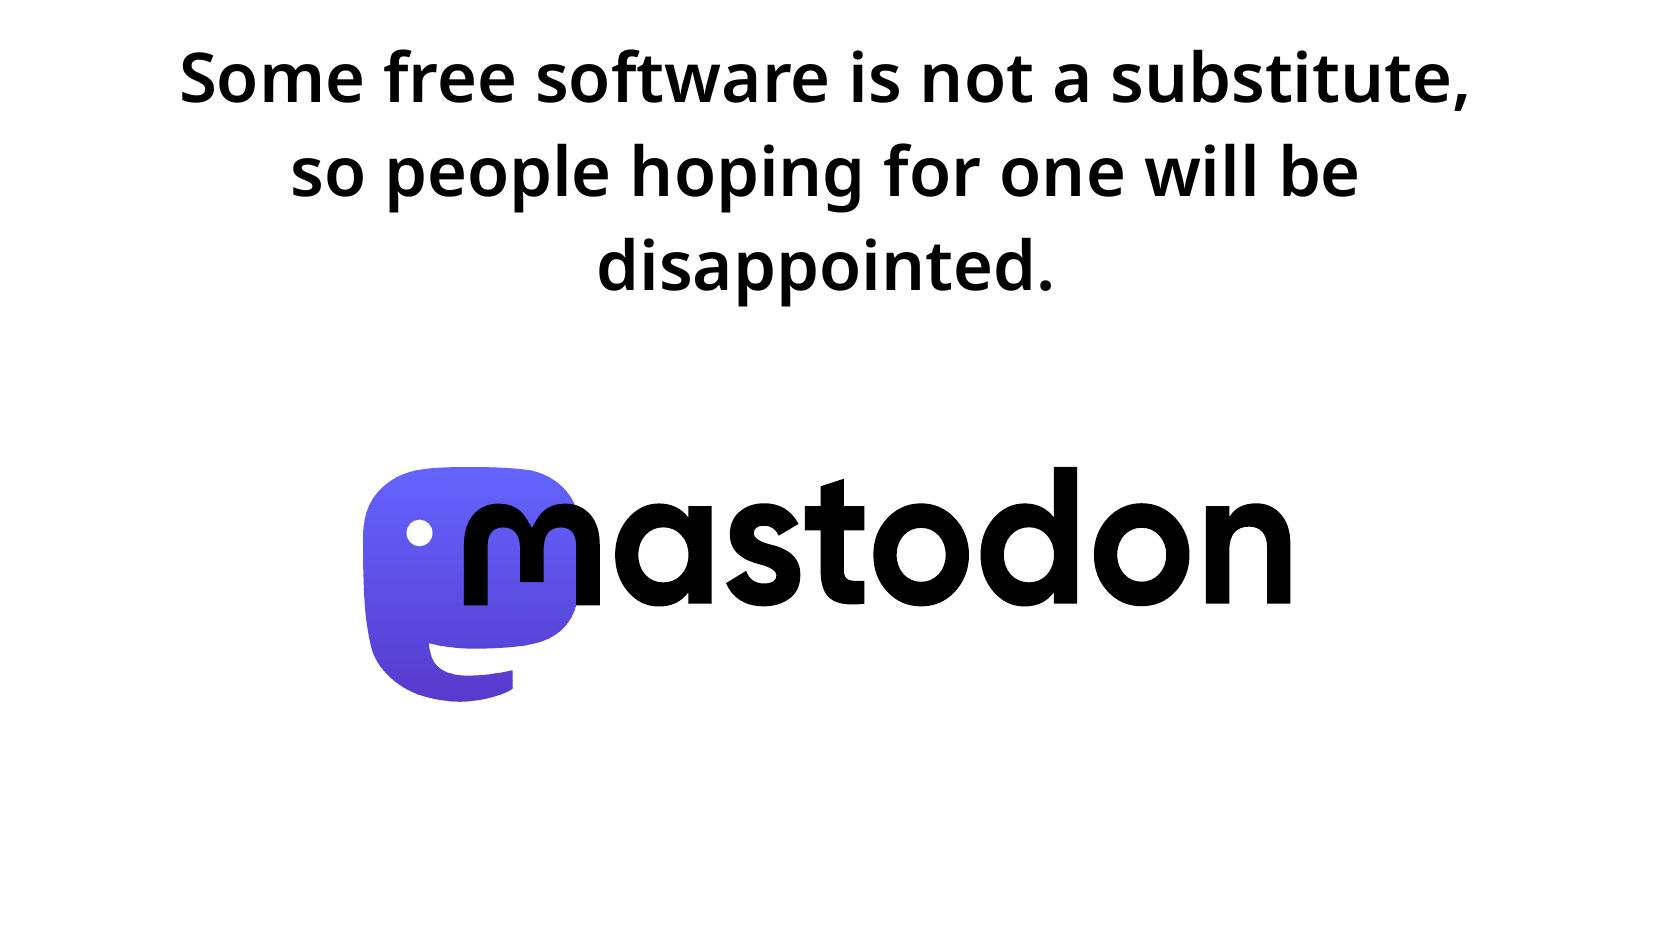

# Some free software is not a substitute, so people hoping for one will be disappointed.